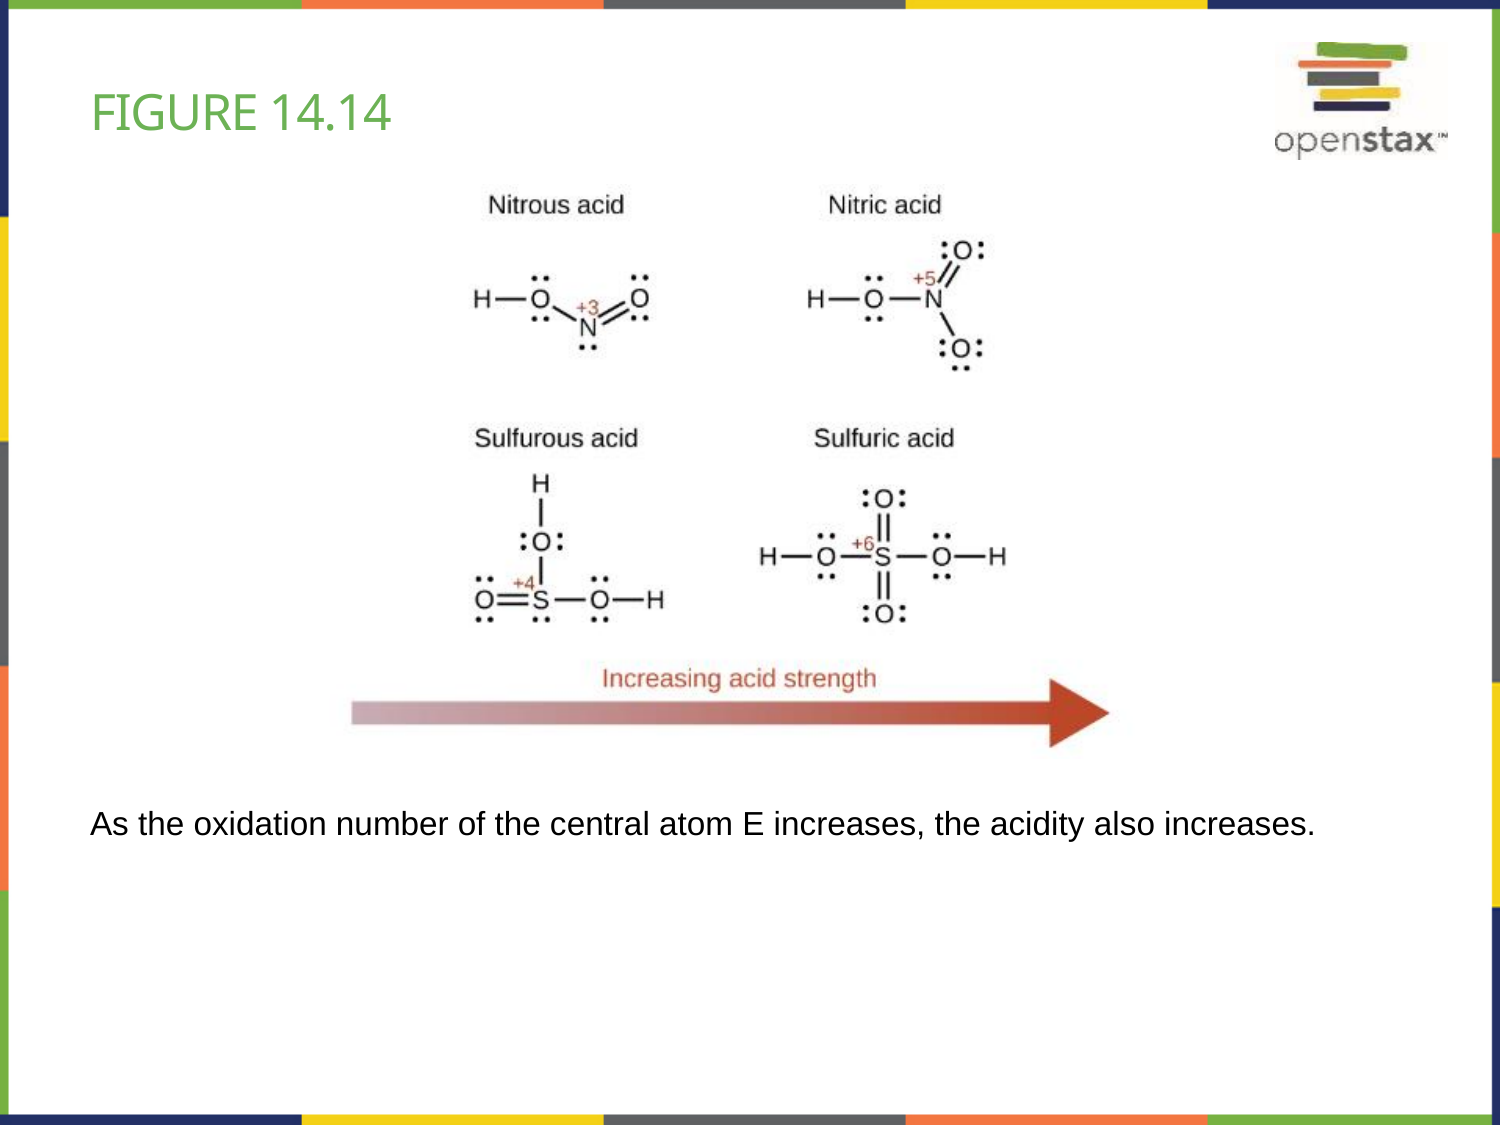

# Figure 14.14
As the oxidation number of the central atom E increases, the acidity also increases.